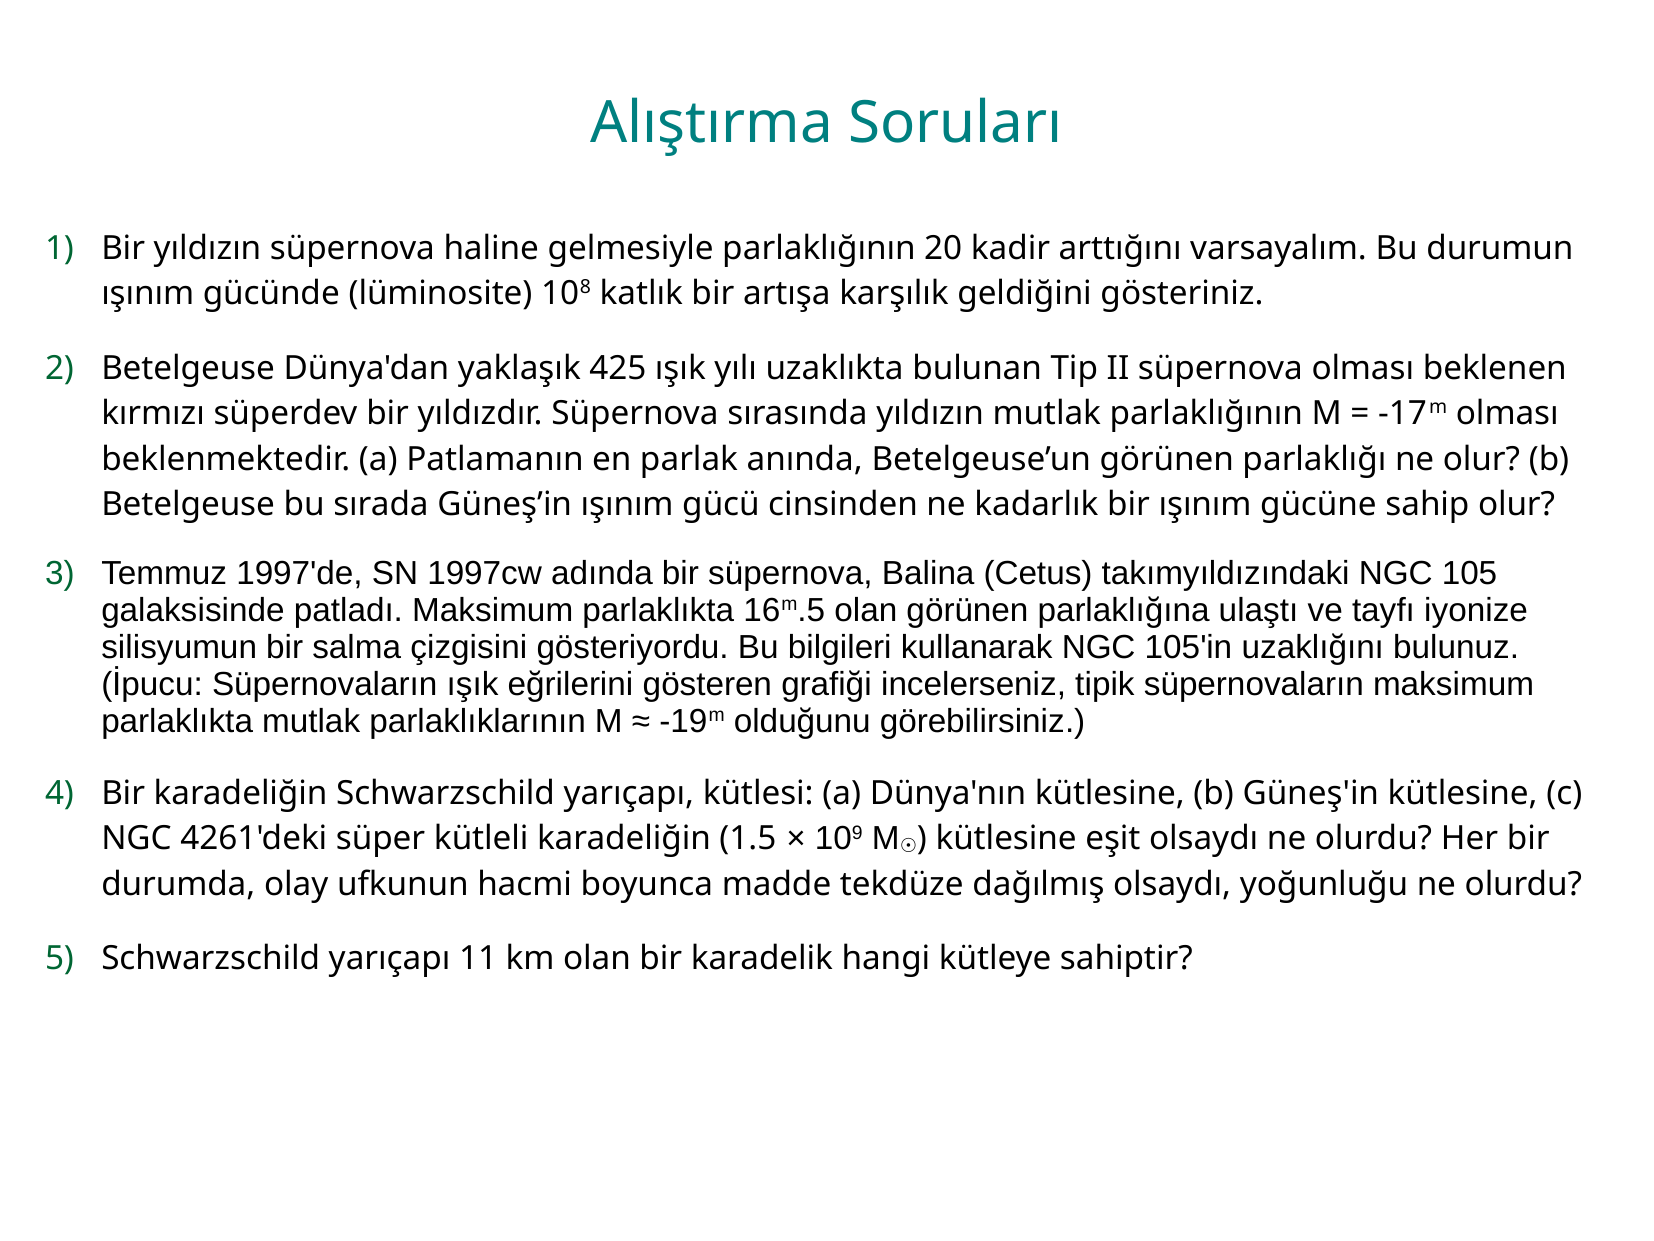

# Alıştırma Soruları
Bir yıldızın süpernova haline gelmesiyle parlaklığının 20 kadir arttığını varsayalım. Bu durumun ışınım gücünde (lüminosite) 108 katlık bir artışa karşılık geldiğini gösteriniz.
Betelgeuse Dünya'dan yaklaşık 425 ışık yılı uzaklıkta bulunan Tip II süpernova olması beklenen kırmızı süperdev bir yıldızdır. Süpernova sırasında yıldızın mutlak parlaklığının M = -17m olması beklenmektedir. (a) Patlamanın en parlak anında, Betelgeuse’un görünen parlaklığı ne olur? (b) Betelgeuse bu sırada Güneş’in ışınım gücü cinsinden ne kadarlık bir ışınım gücüne sahip olur?
Temmuz 1997'de, SN 1997cw adında bir süpernova, Balina (Cetus) takımyıldızındaki NGC 105 galaksisinde patladı. Maksimum parlaklıkta 16m.5 olan görünen parlaklığına ulaştı ve tayfı iyonize silisyumun bir salma çizgisini gösteriyordu. Bu bilgileri kullanarak NGC 105'in uzaklığını bulunuz. (İpucu: Süpernovaların ışık eğrilerini gösteren grafiği incelerseniz, tipik süpernovaların maksimum parlaklıkta mutlak parlaklıklarının M ≈ -19m olduğunu görebilirsiniz.)
Bir karadeliğin Schwarzschild yarıçapı, kütlesi: (a) Dünya'nın kütlesine, (b) Güneş'in kütlesine, (c) NGC 4261'deki süper kütleli karadeliğin (1.5 × 109 M☉) kütlesine eşit olsaydı ne olurdu? Her bir durumda, olay ufkunun hacmi boyunca madde tekdüze dağılmış olsaydı, yoğunluğu ne olurdu?
Schwarzschild yarıçapı 11 km olan bir karadelik hangi kütleye sahiptir?